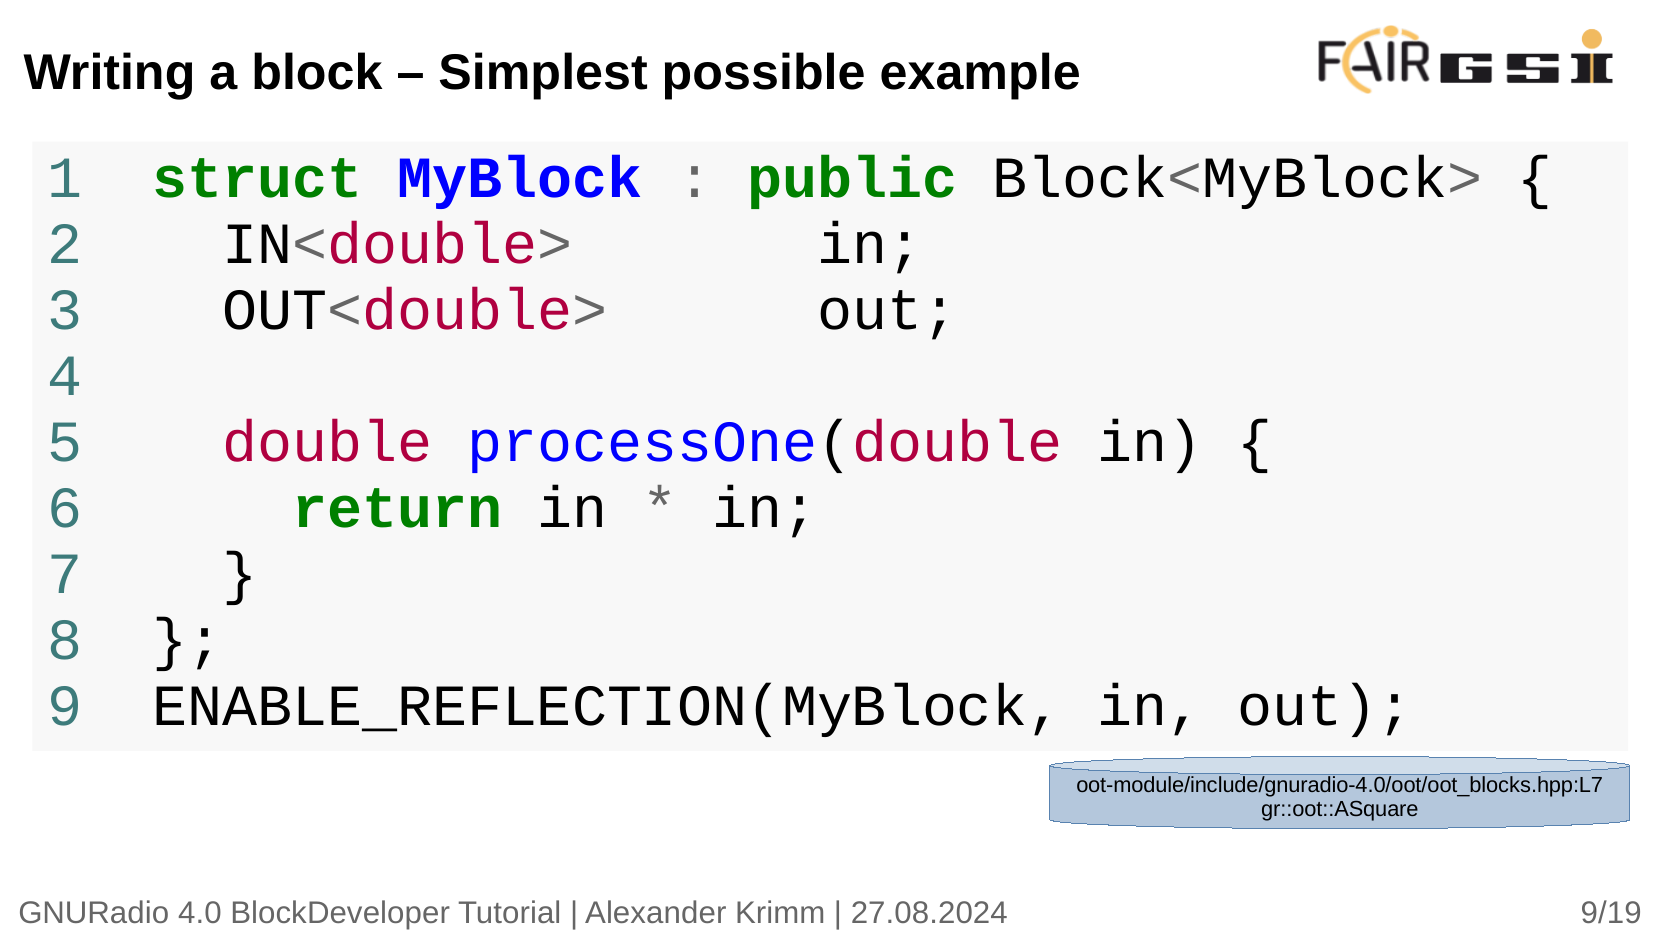

# Writing a block – Simplest possible example
1 struct MyBlock : public Block<MyBlock> {
2 IN<double> in;
3 OUT<double> out;
4
5 double processOne(double in) {
6 return in * in;
7 }
8 };
9 ENABLE_REFLECTION(MyBlock, in, out);
oot-module/include/gnuradio-4.0/oot/oot_blocks.hpp:L7
gr::oot::ASquare